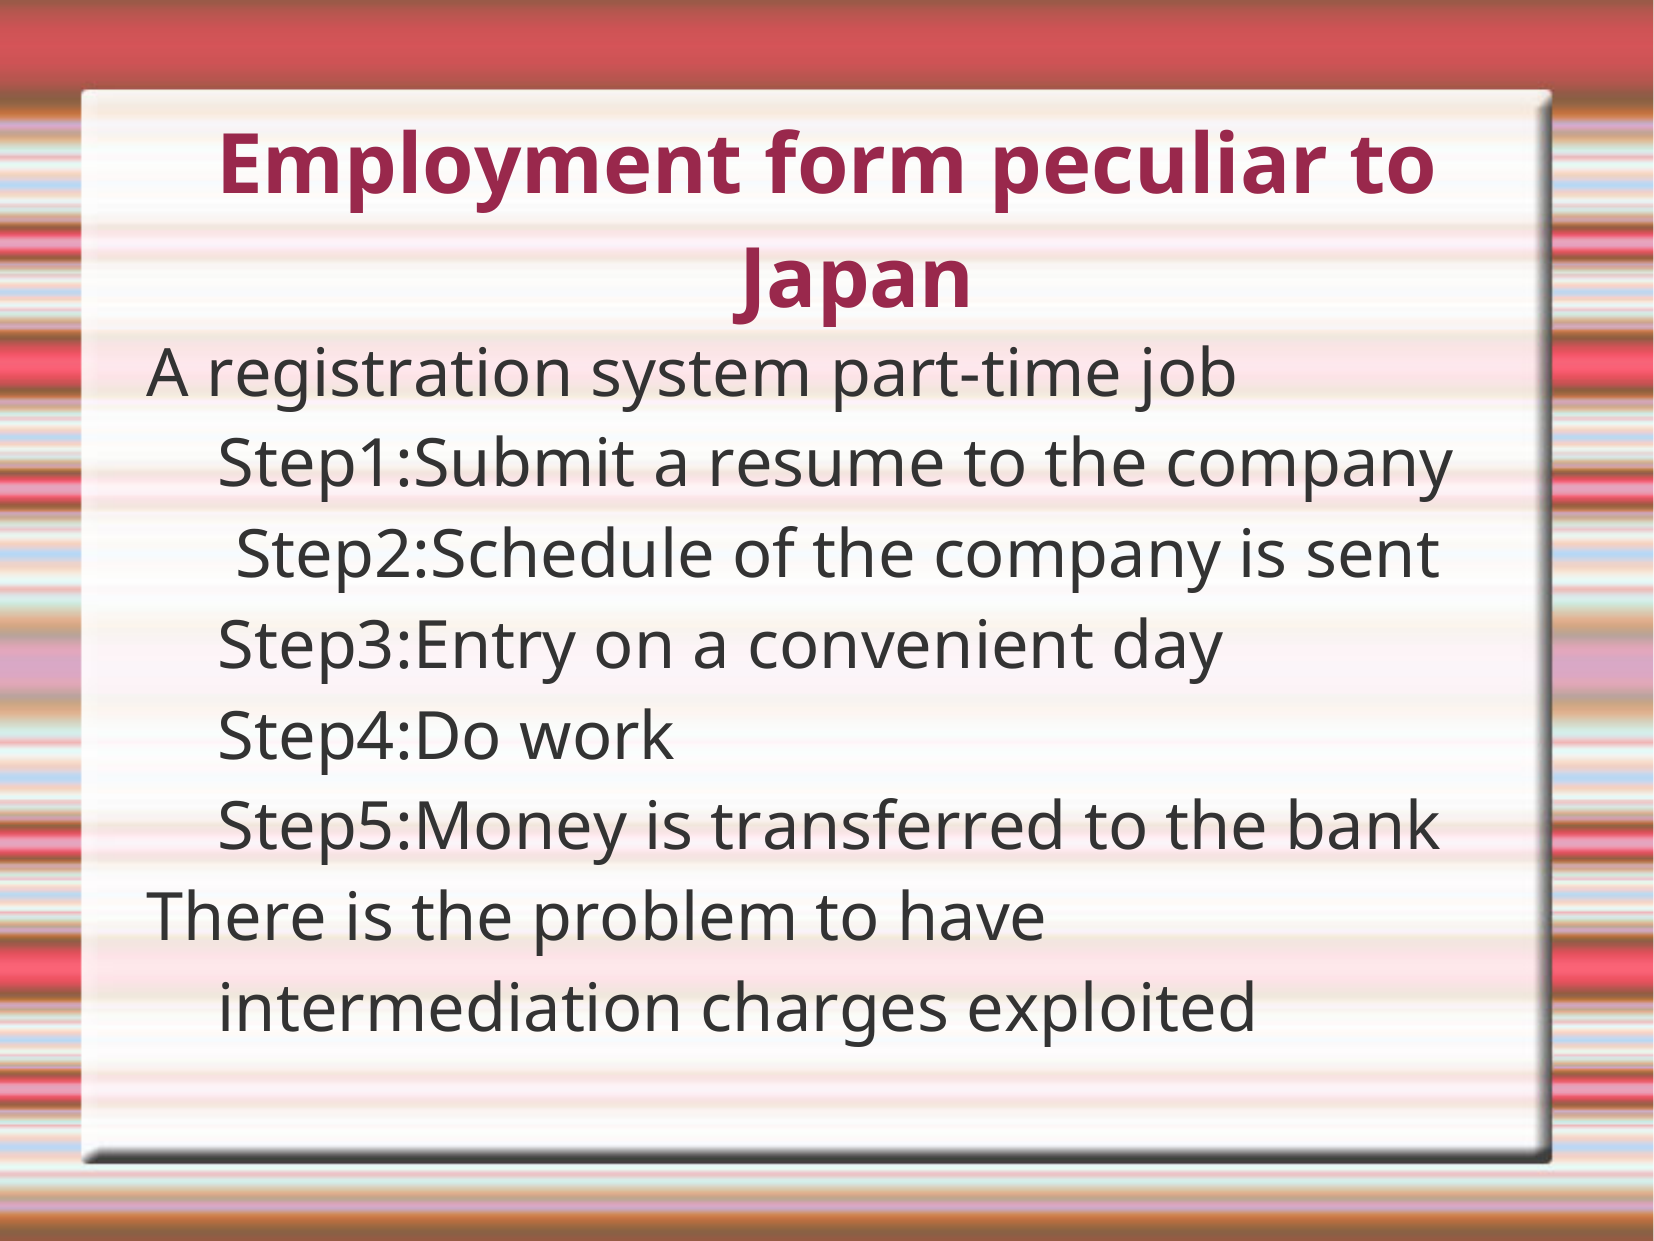

# Employment form peculiar to Japan
A registration system part-time job Step1:Submit a resume to the company Step2:Schedule of the company is sent Step3:Entry on a convenient day Step4:Do work Step5:Money is transferred to the bank
There is the problem to have intermediation charges exploited